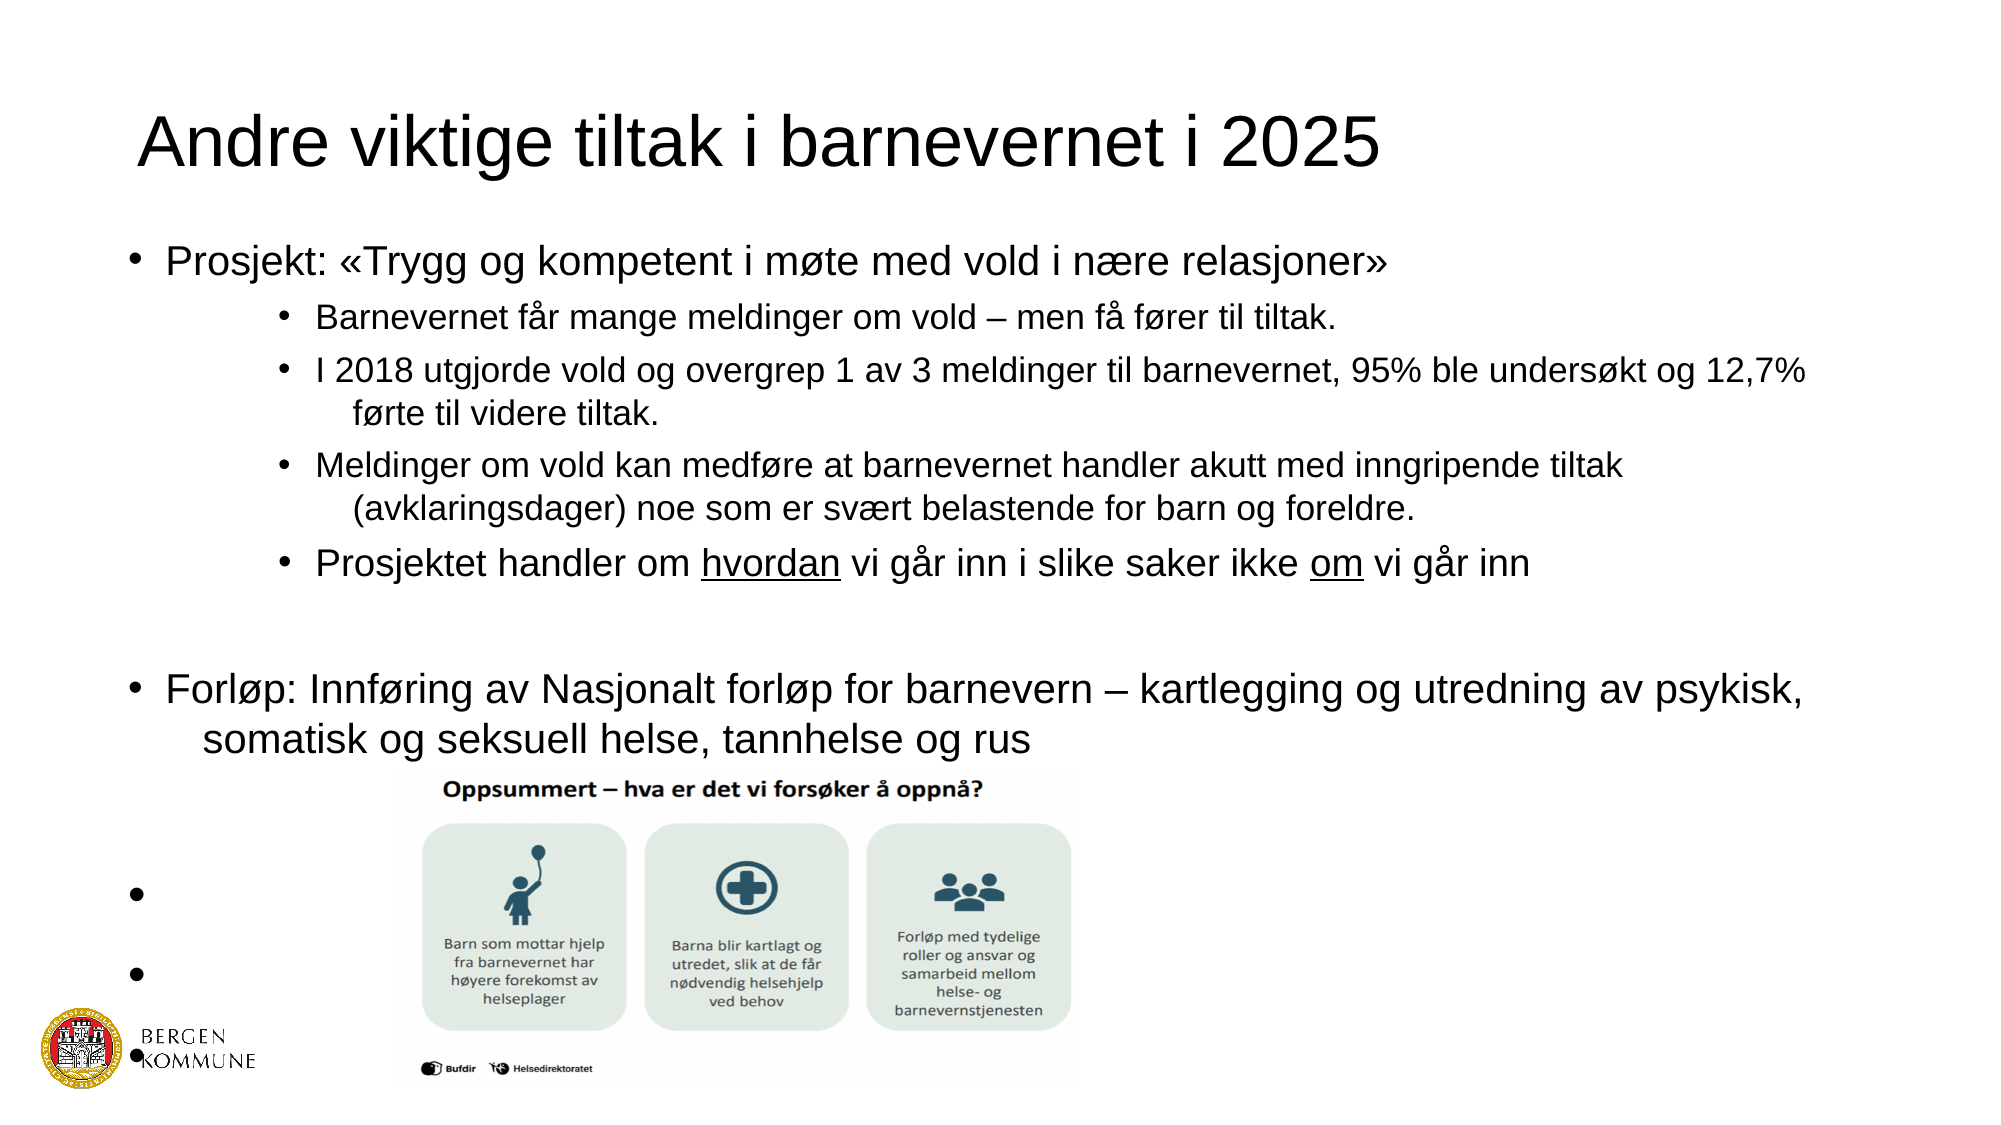

# Andre viktige tiltak i barnevernet i 2025
Prosjekt: «Trygg og kompetent i møte med vold i nære relasjoner»
Barnevernet får mange meldinger om vold – men få fører til tiltak.
I 2018 utgjorde vold og overgrep 1 av 3 meldinger til barnevernet, 95% ble undersøkt og 12,7% førte til videre tiltak.
Meldinger om vold kan medføre at barnevernet handler akutt med inngripende tiltak (avklaringsdager) noe som er svært belastende for barn og foreldre.
Prosjektet handler om hvordan vi går inn i slike saker ikke om vi går inn
Forløp: Innføring av Nasjonalt forløp for barnevern – kartlegging og utredning av psykisk, somatisk og seksuell helse, tannhelse og rus